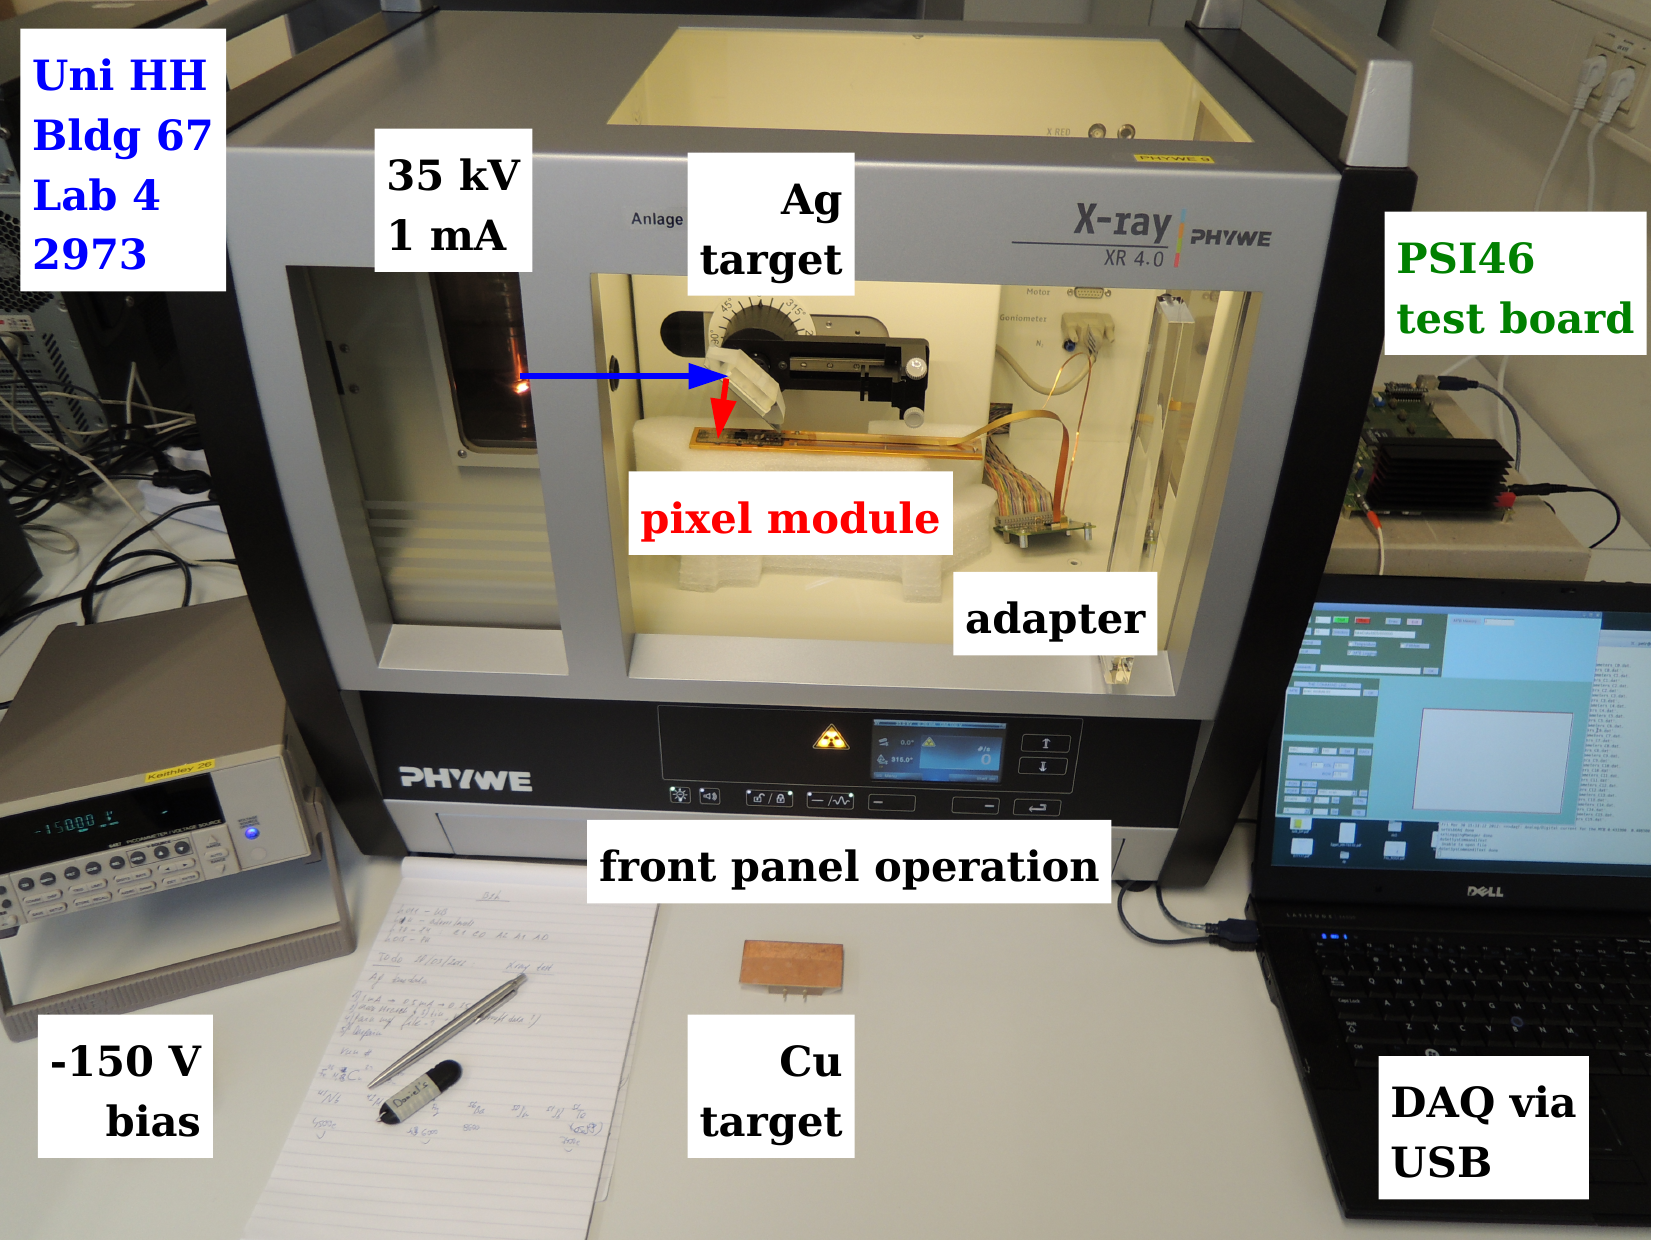

# X-ray box at Uni HH
Uni HH
Bldg 67
Lab 4
2973
35 kV
1 mA
Ag
target
PSI46
test board
pixel module
adapter
front panel operation
-150 V
bias
Cu
target
DAQ via
USB